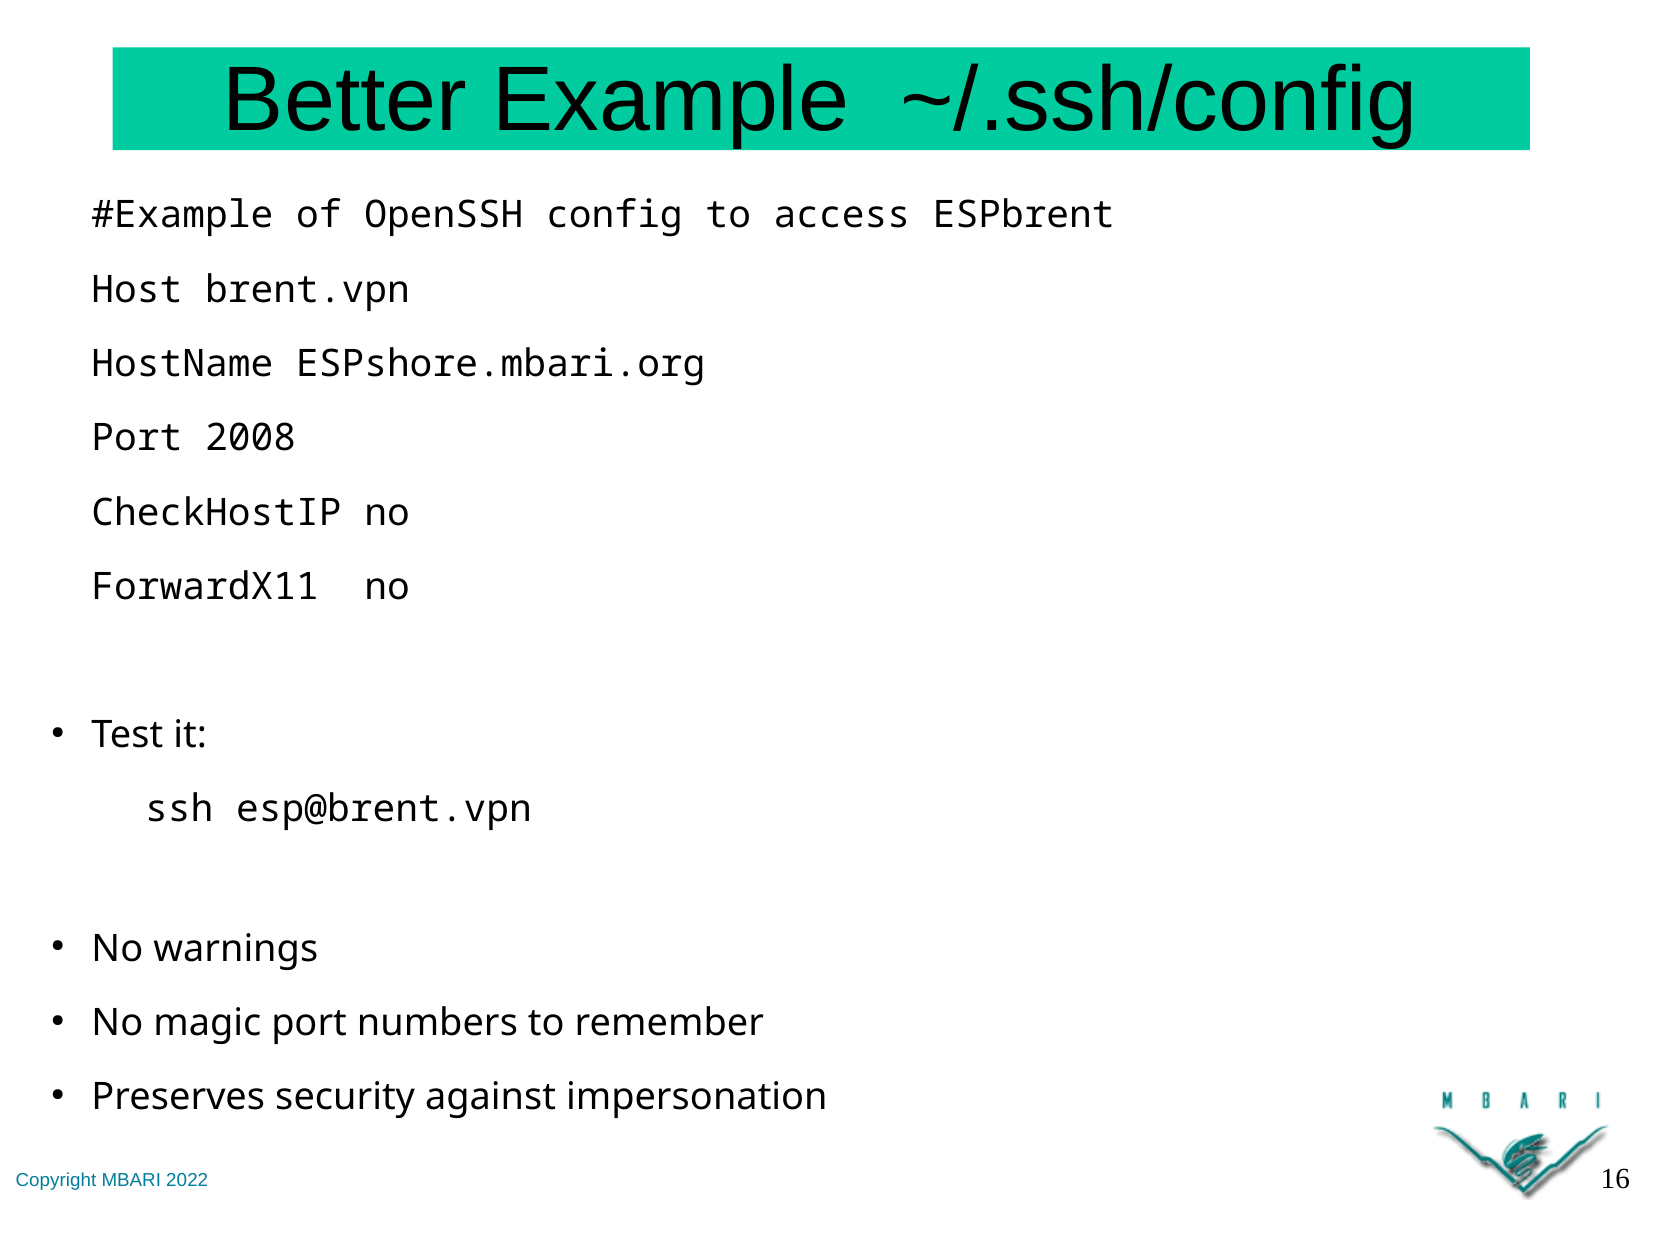

# Better Example ~/.ssh/config
#Example of OpenSSH config to access ESPbrent
Host brent.vpn
HostName ESPshore.mbari.org
Port 2008
CheckHostIP no
ForwardX11 no
Test it:
ssh esp@brent.vpn
No warnings
No magic port numbers to remember
Preserves security against impersonation